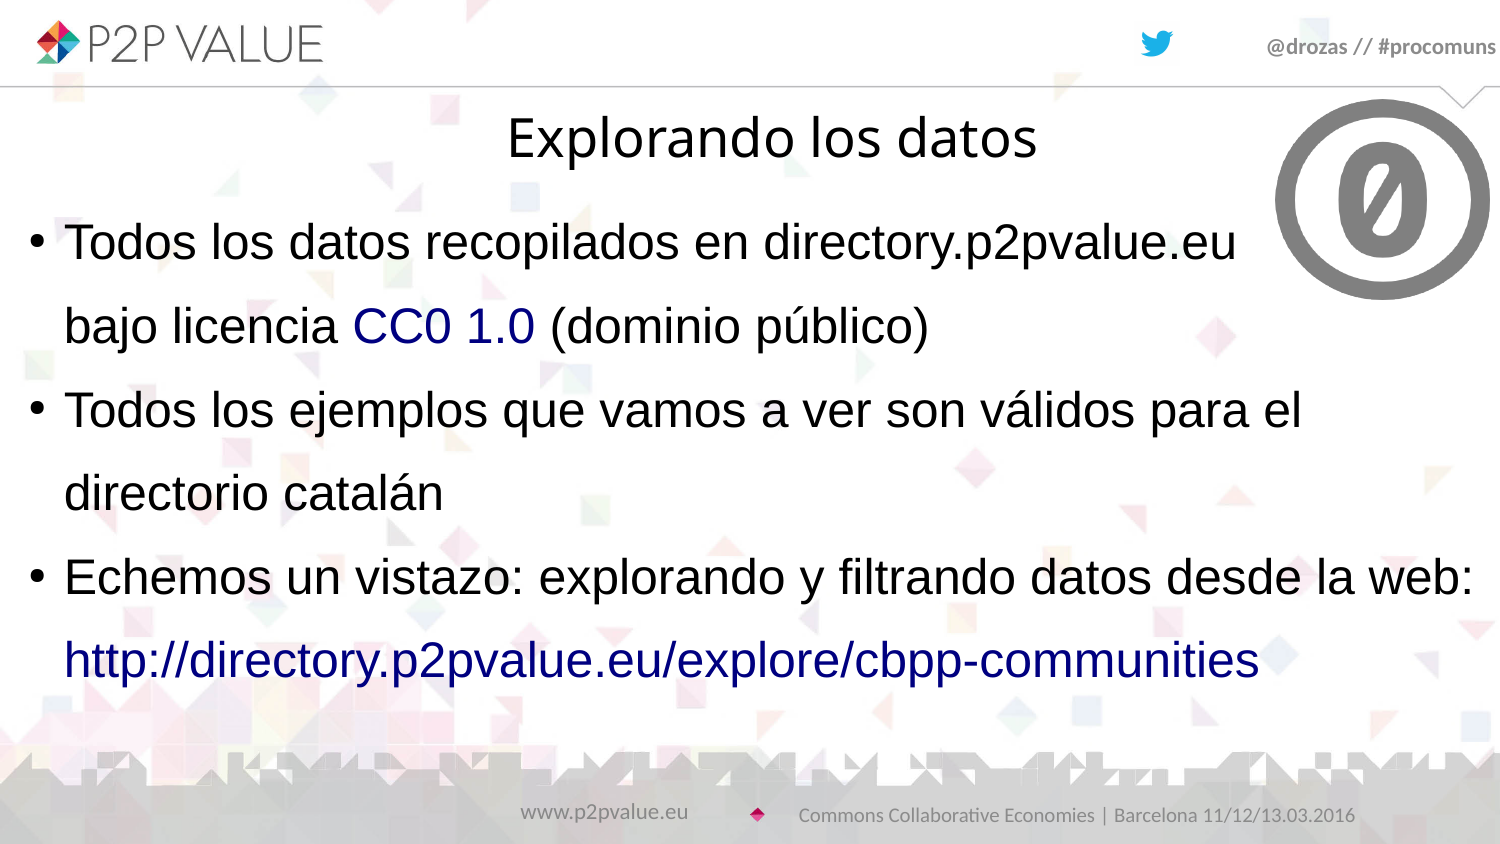

@drozas // #procomuns
# Explorando los datos
Todos los datos recopilados en directory.p2pvalue.eu
bajo licencia CC0 1.0 (dominio público)
Todos los ejemplos que vamos a ver son válidos para el directorio catalán
Echemos un vistazo: explorando y filtrando datos desde la web:http://directory.p2pvalue.eu/explore/cbpp-communities
www.p2pvalue.eu
Commons Collaborative Economies | Barcelona 11/12/13.03.2016